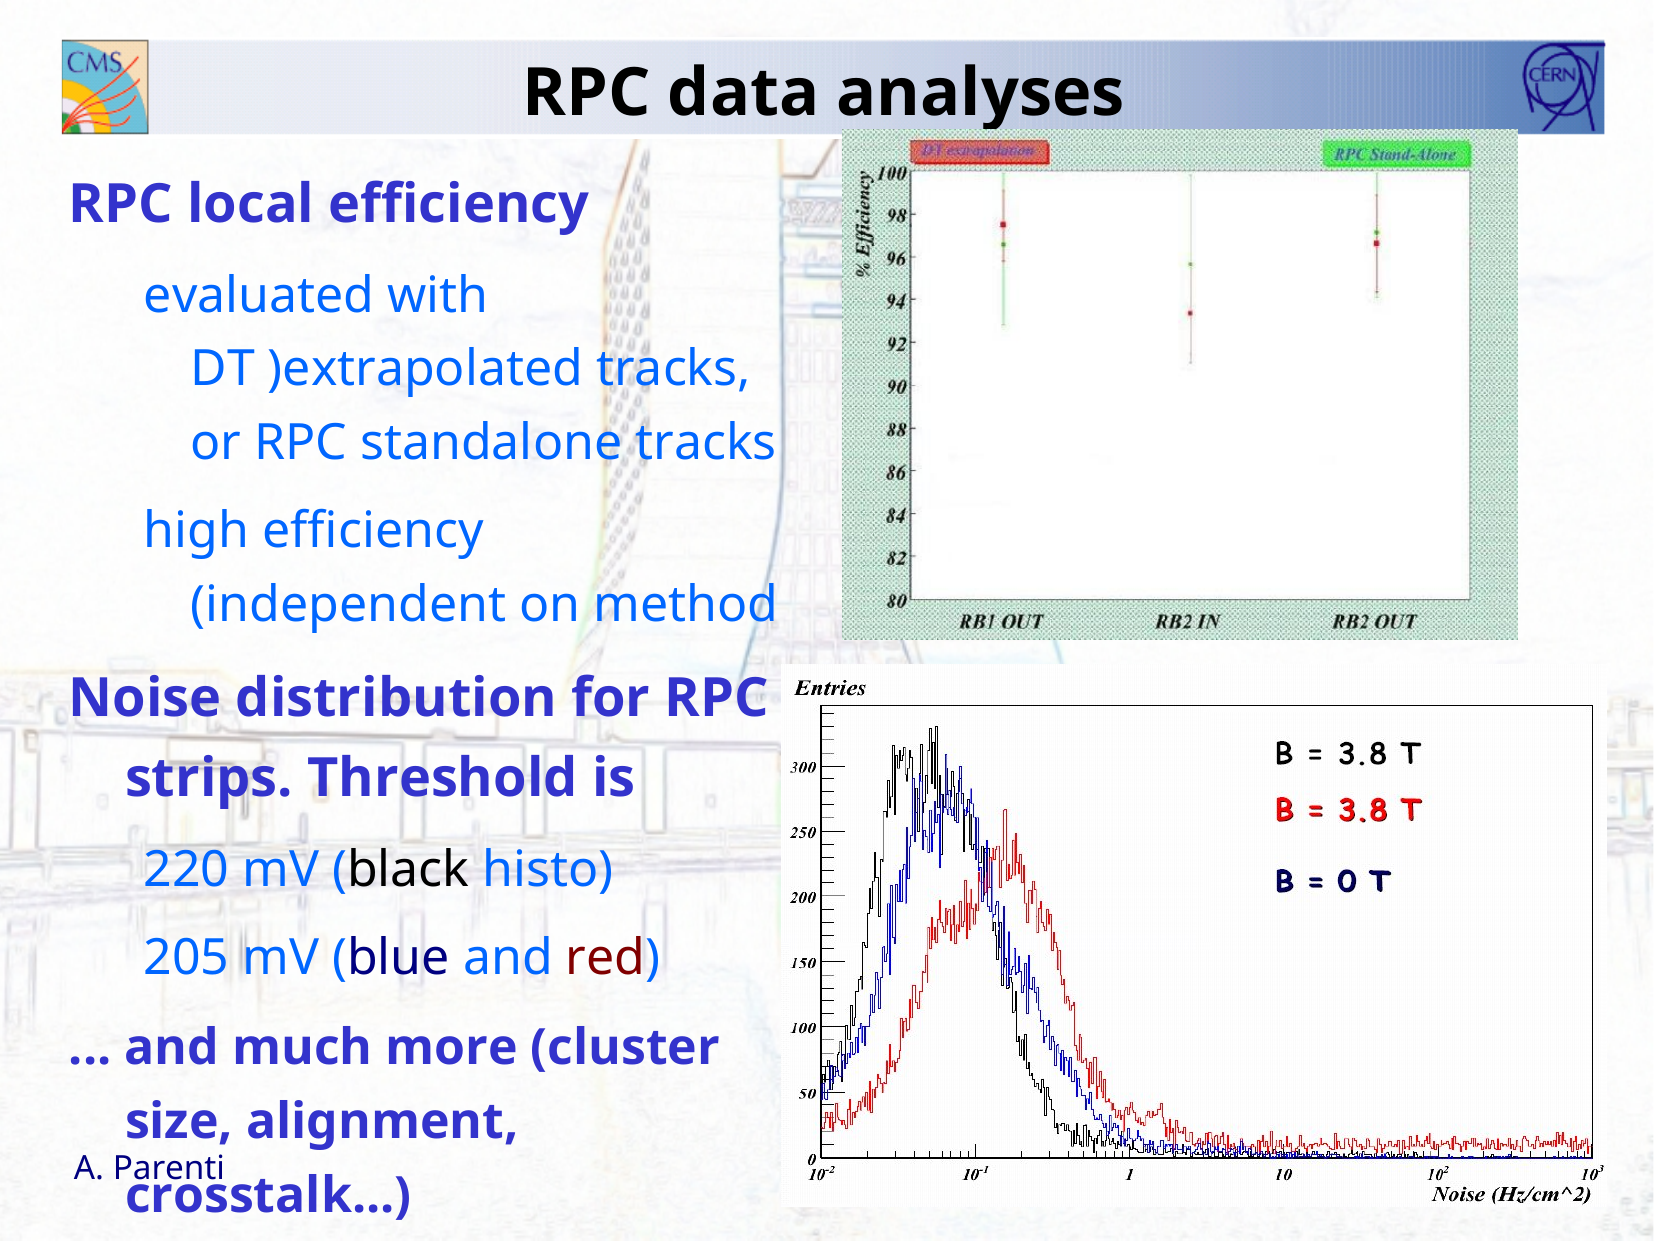

# RPC data analyses
RPC local efficiency
evaluated with DT )extrapolated tracks, or RPC standalone tracks
high efficiency (independent on method
Noise distribution for RPC strips. Threshold is
220 mV (black histo)
205 mV (blue and red)
... and much more (cluster size, alignment, crosstalk...)